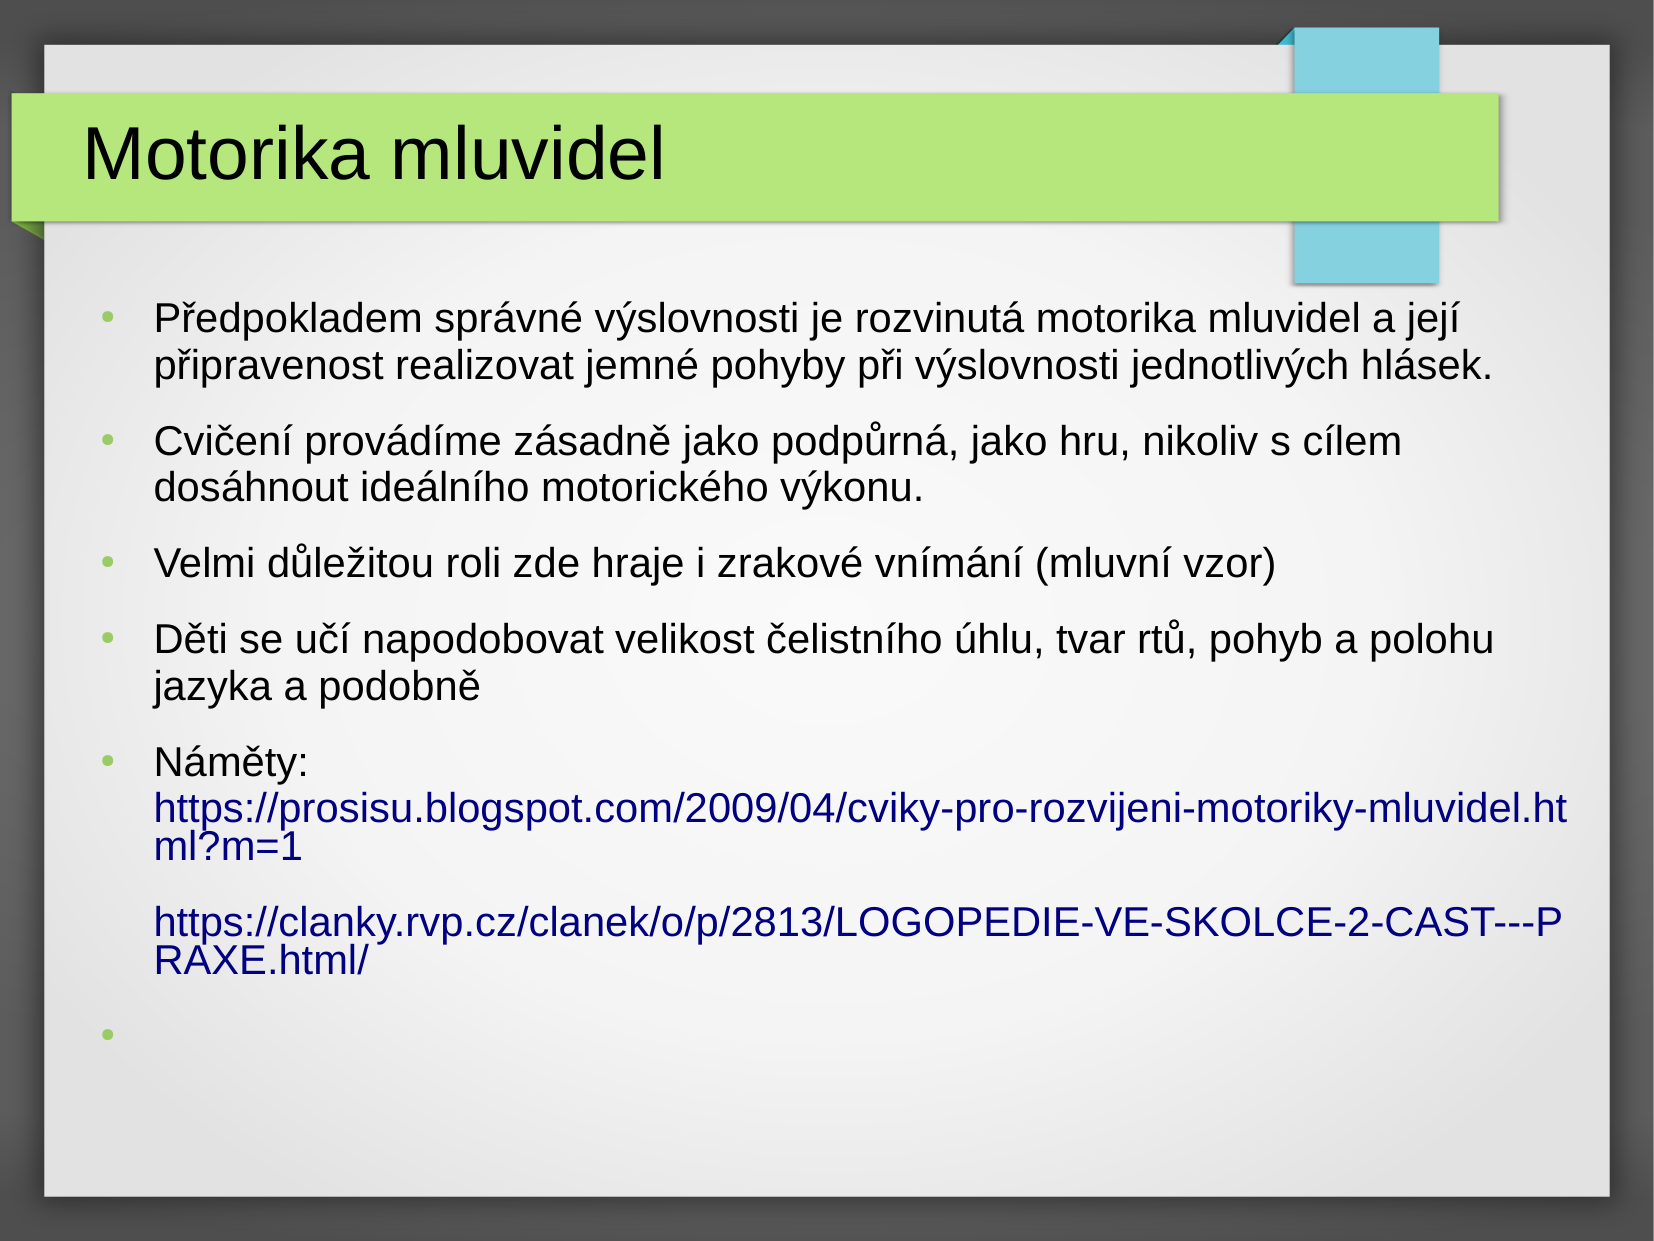

# Motorika mluvidel
Předpokladem správné výslovnosti je rozvinutá motorika mluvidel a její připravenost realizovat jemné pohyby při výslovnosti jednotlivých hlásek.
Cvičení provádíme zásadně jako podpůrná, jako hru, nikoliv s cílem dosáhnout ideálního motorického výkonu.
Velmi důležitou roli zde hraje i zrakové vnímání (mluvní vzor)
Děti se učí napodobovat velikost čelistního úhlu, tvar rtů, pohyb a polohu jazyka a podobně
Náměty: https://prosisu.blogspot.com/2009/04/cviky-pro-rozvijeni-motoriky-mluvidel.html?m=1
https://clanky.rvp.cz/clanek/o/p/2813/LOGOPEDIE-VE-SKOLCE-2-CAST---PRAXE.html/